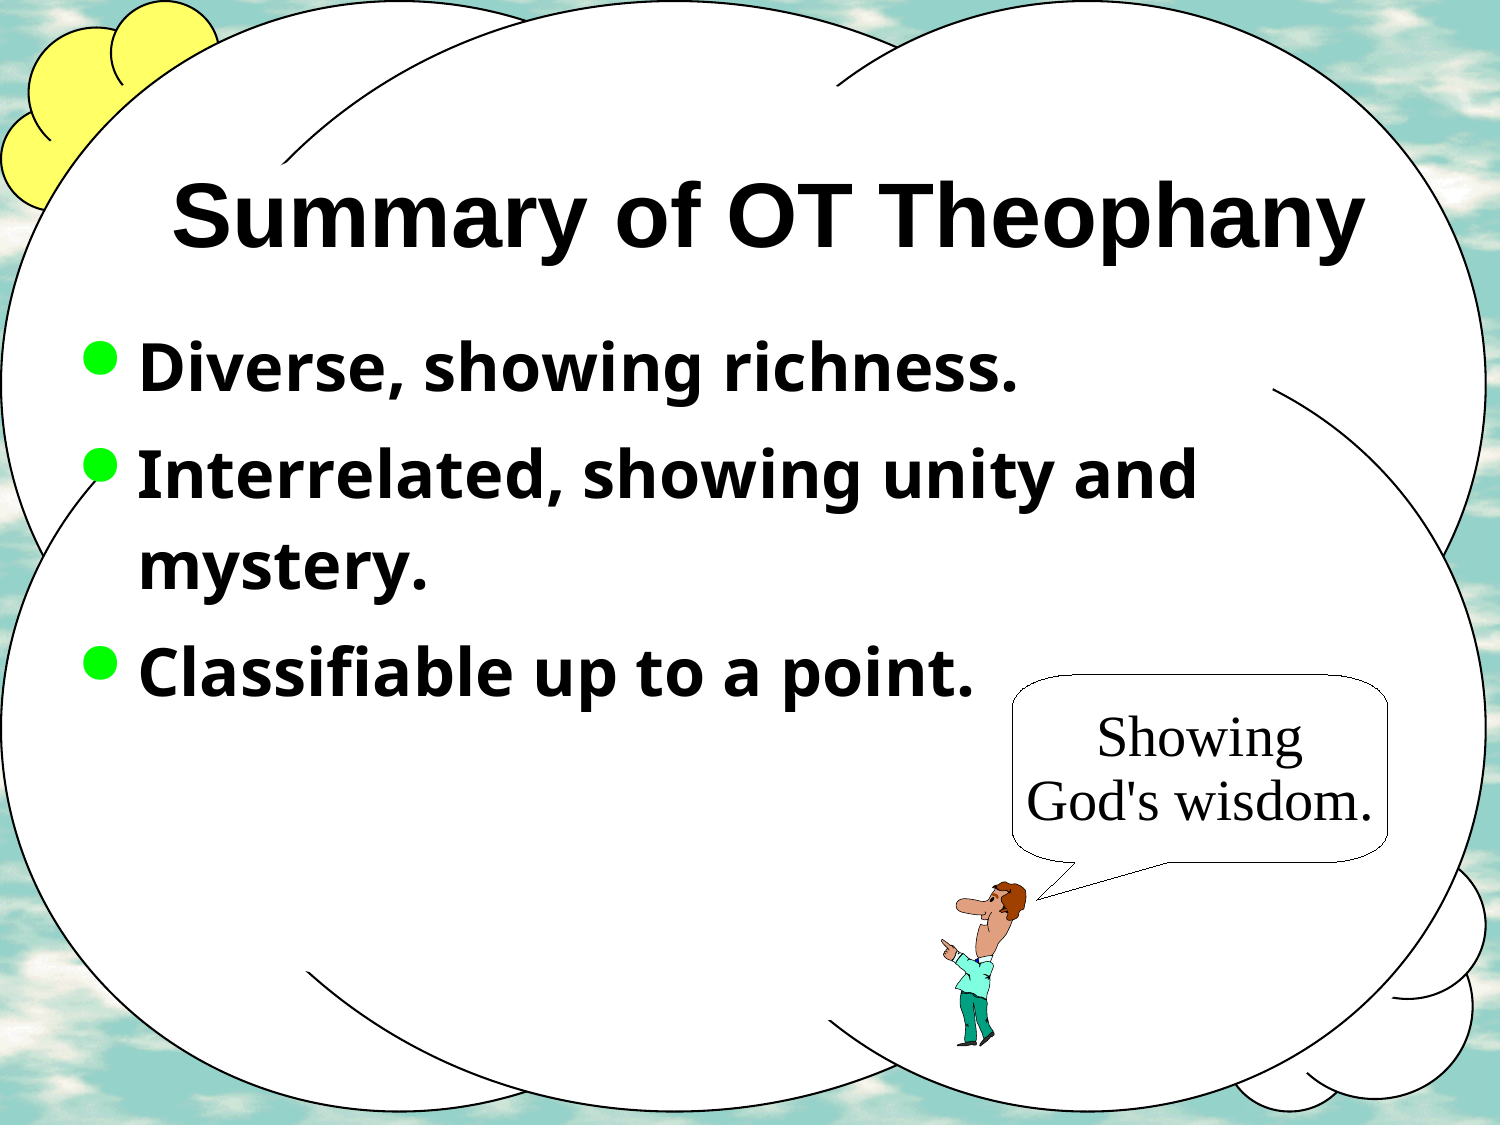

# Summary of OT Theophany
Diverse, showing richness.
Interrelated, showing unity and mystery.
Classifiable up to a point.
Showing
God's wisdom.